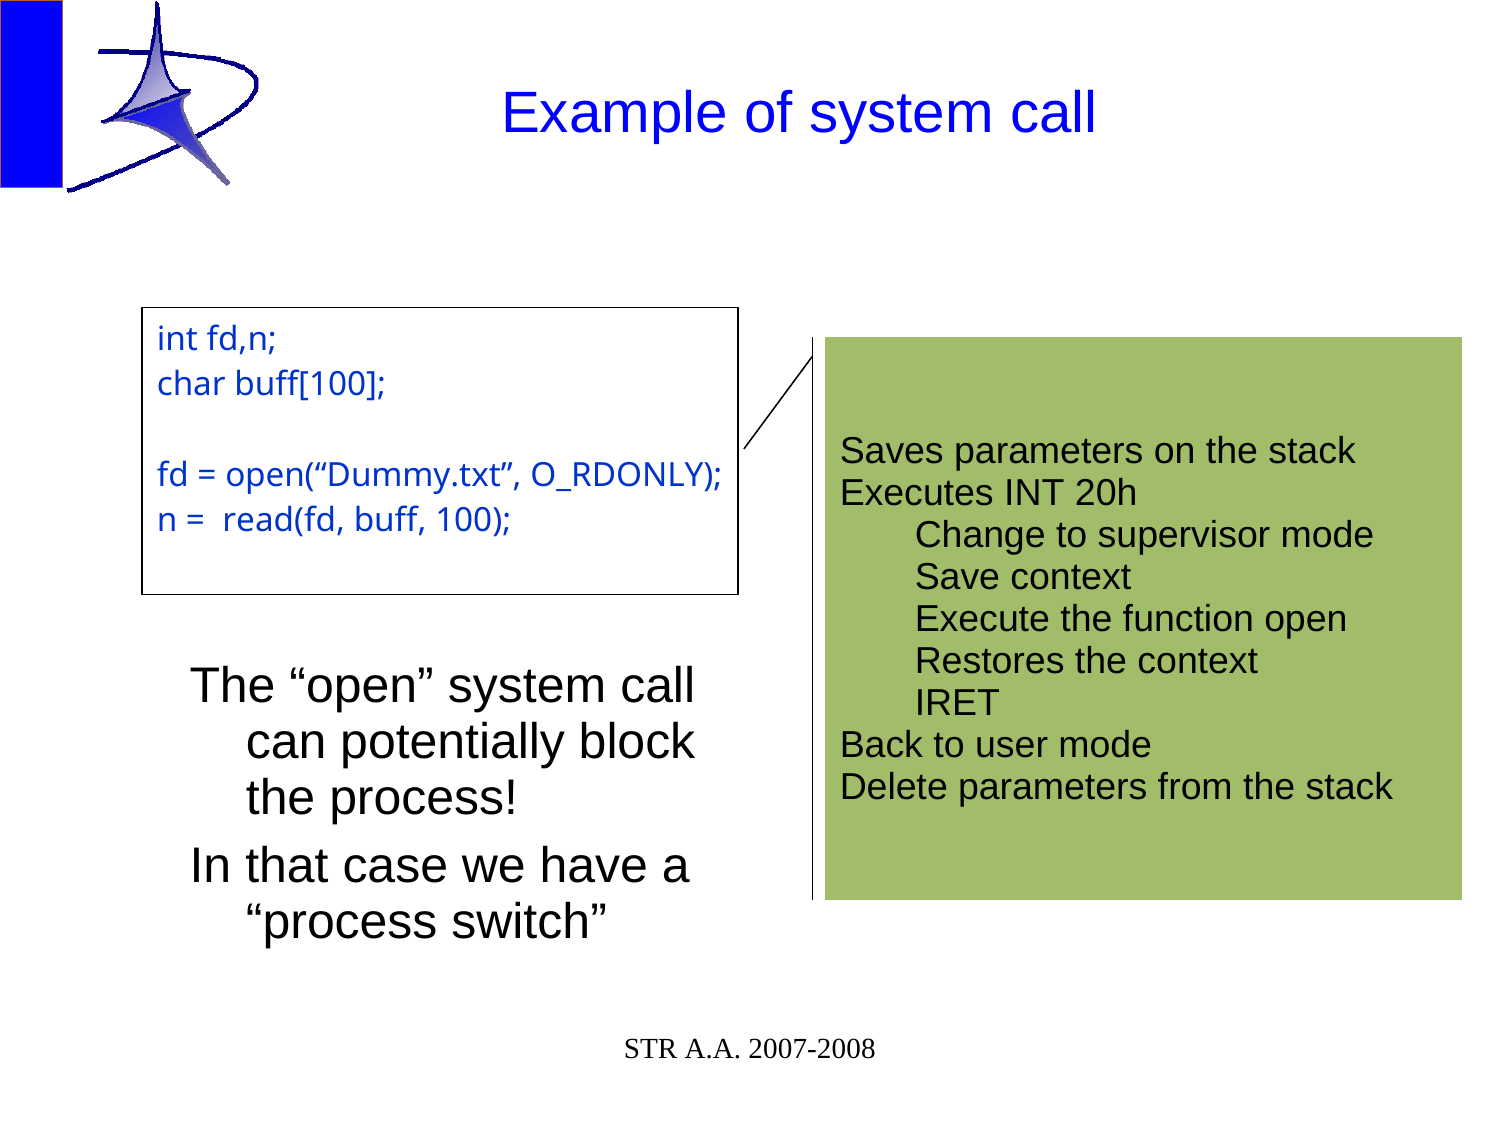

# Example of system call
int fd,n;
char buff[100];
fd = open(“Dummy.txt”, O_RDONLY);
n = read(fd, buff, 100);
Saves parameters on the stack
Executes INT 20h
Change to supervisor mode
Save context
Execute the function open
Restores the context
IRET
Back to user mode
Delete parameters from the stack
The “open” system call can potentially block the process!
In that case we have a “process switch”
STR A.A. 2007-2008